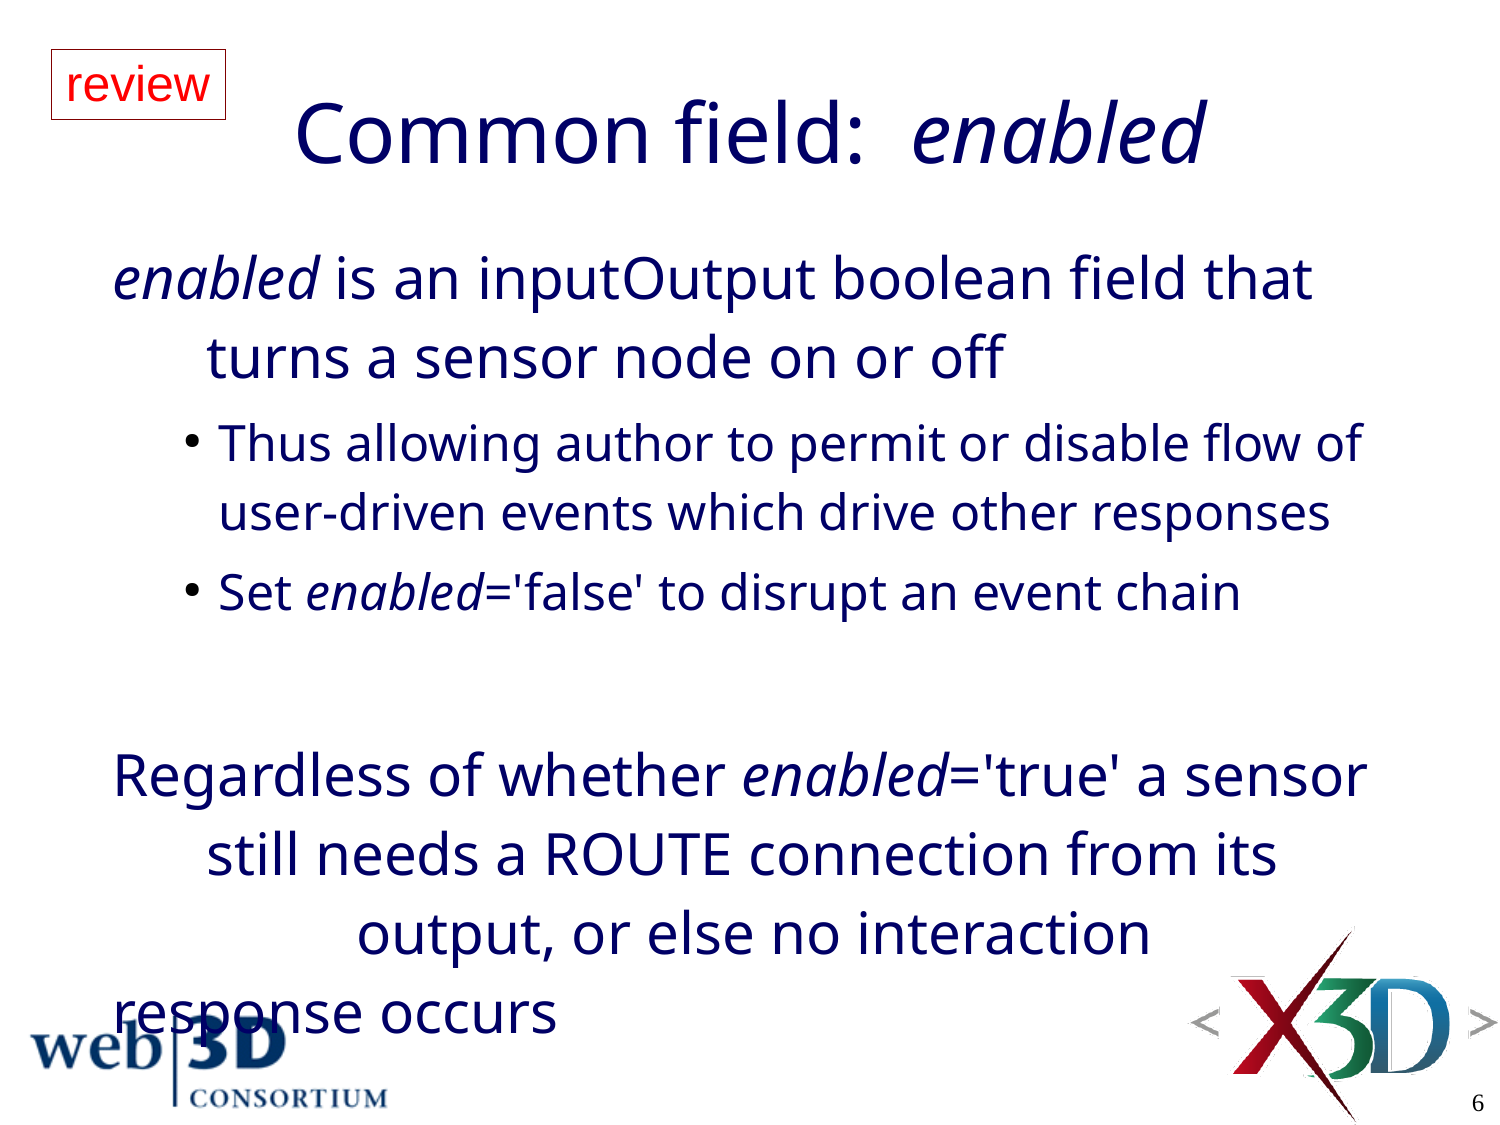

# Common field: enabled
review
enabled is an inputOutput boolean field that 	turns a sensor node on or off
Thus allowing author to permit or disable flow of user-driven events which drive other responses
Set enabled='false' to disrupt an event chain
Regardless of whether enabled='true' a sensor 	still needs a ROUTE connection from its 		output, or else no interaction response occurs